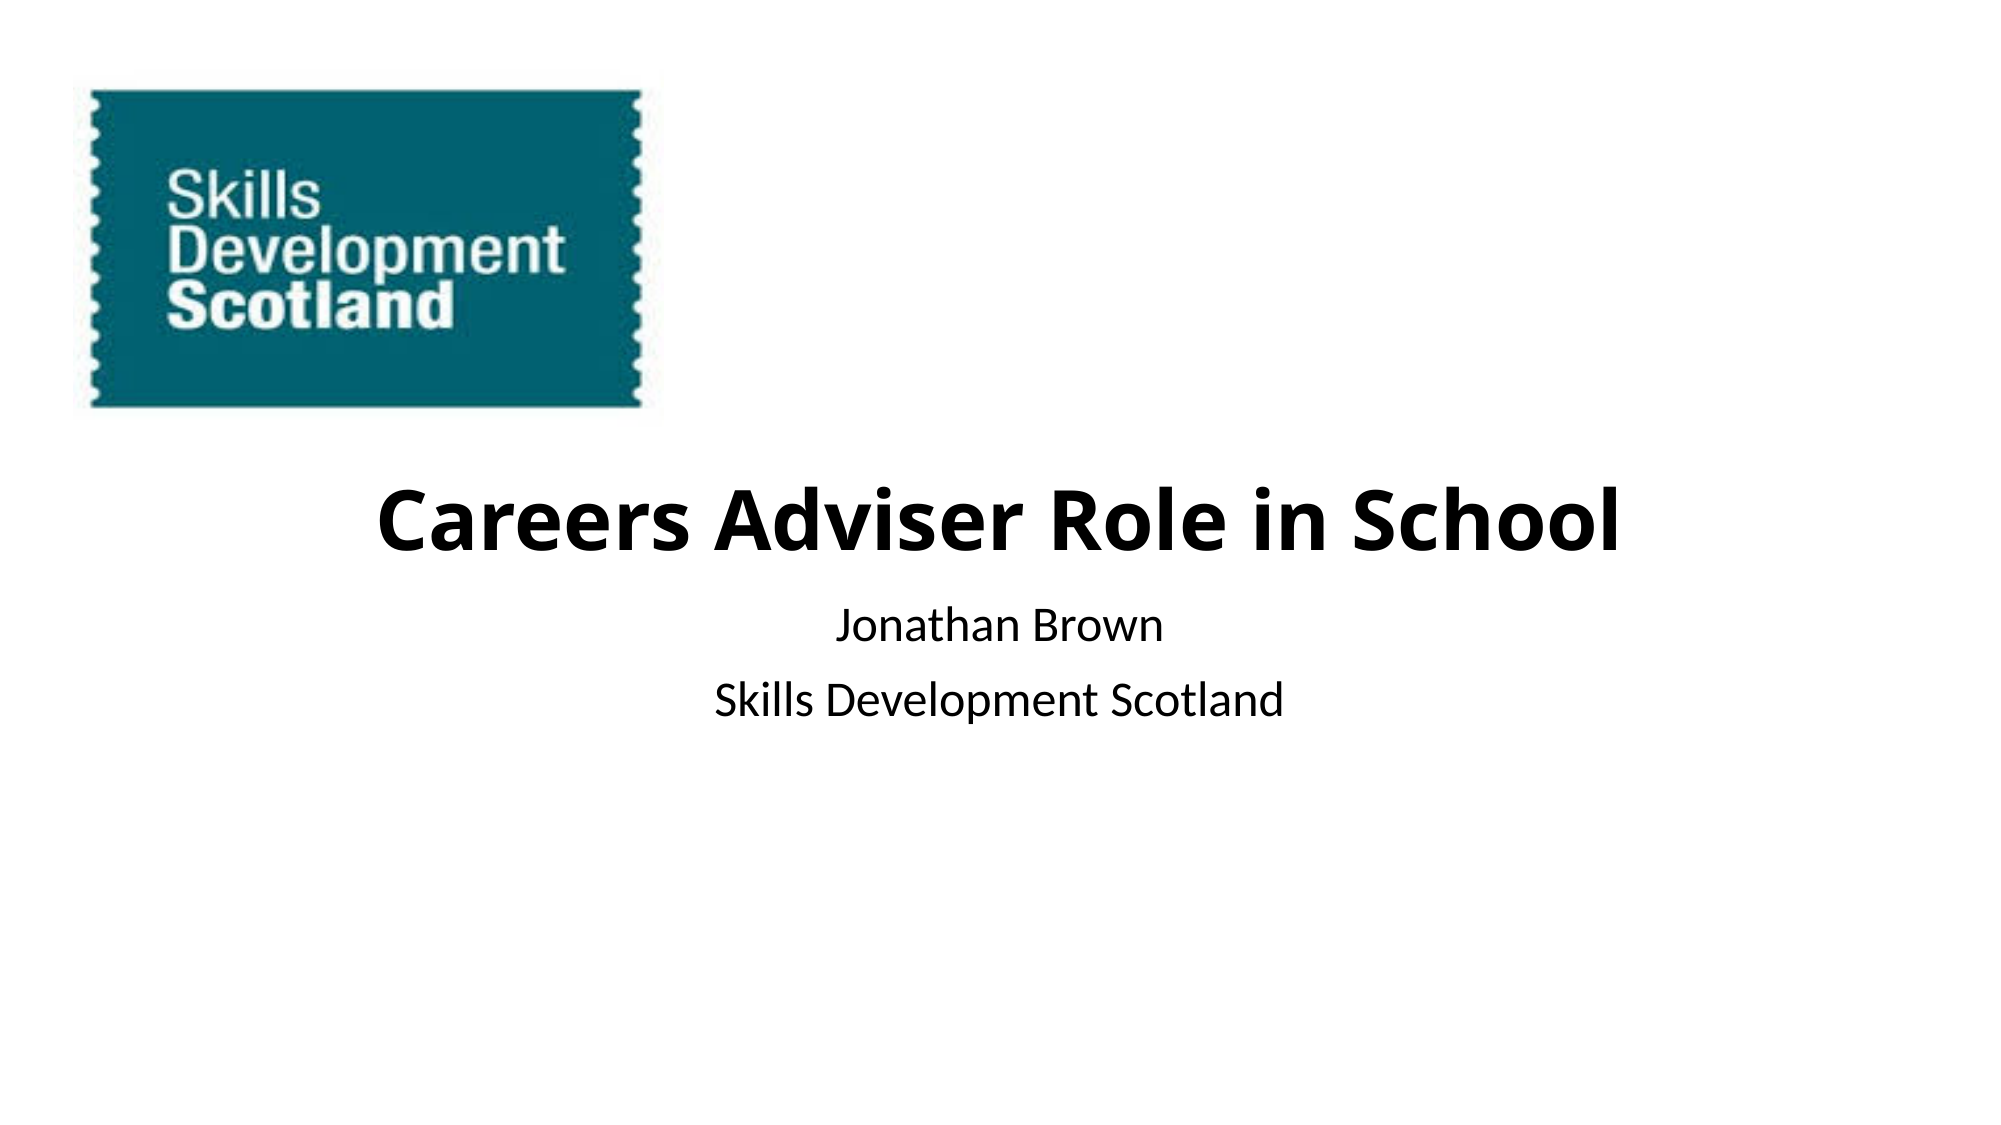

# Careers Adviser Role in School
Jonathan Brown
Skills Development Scotland